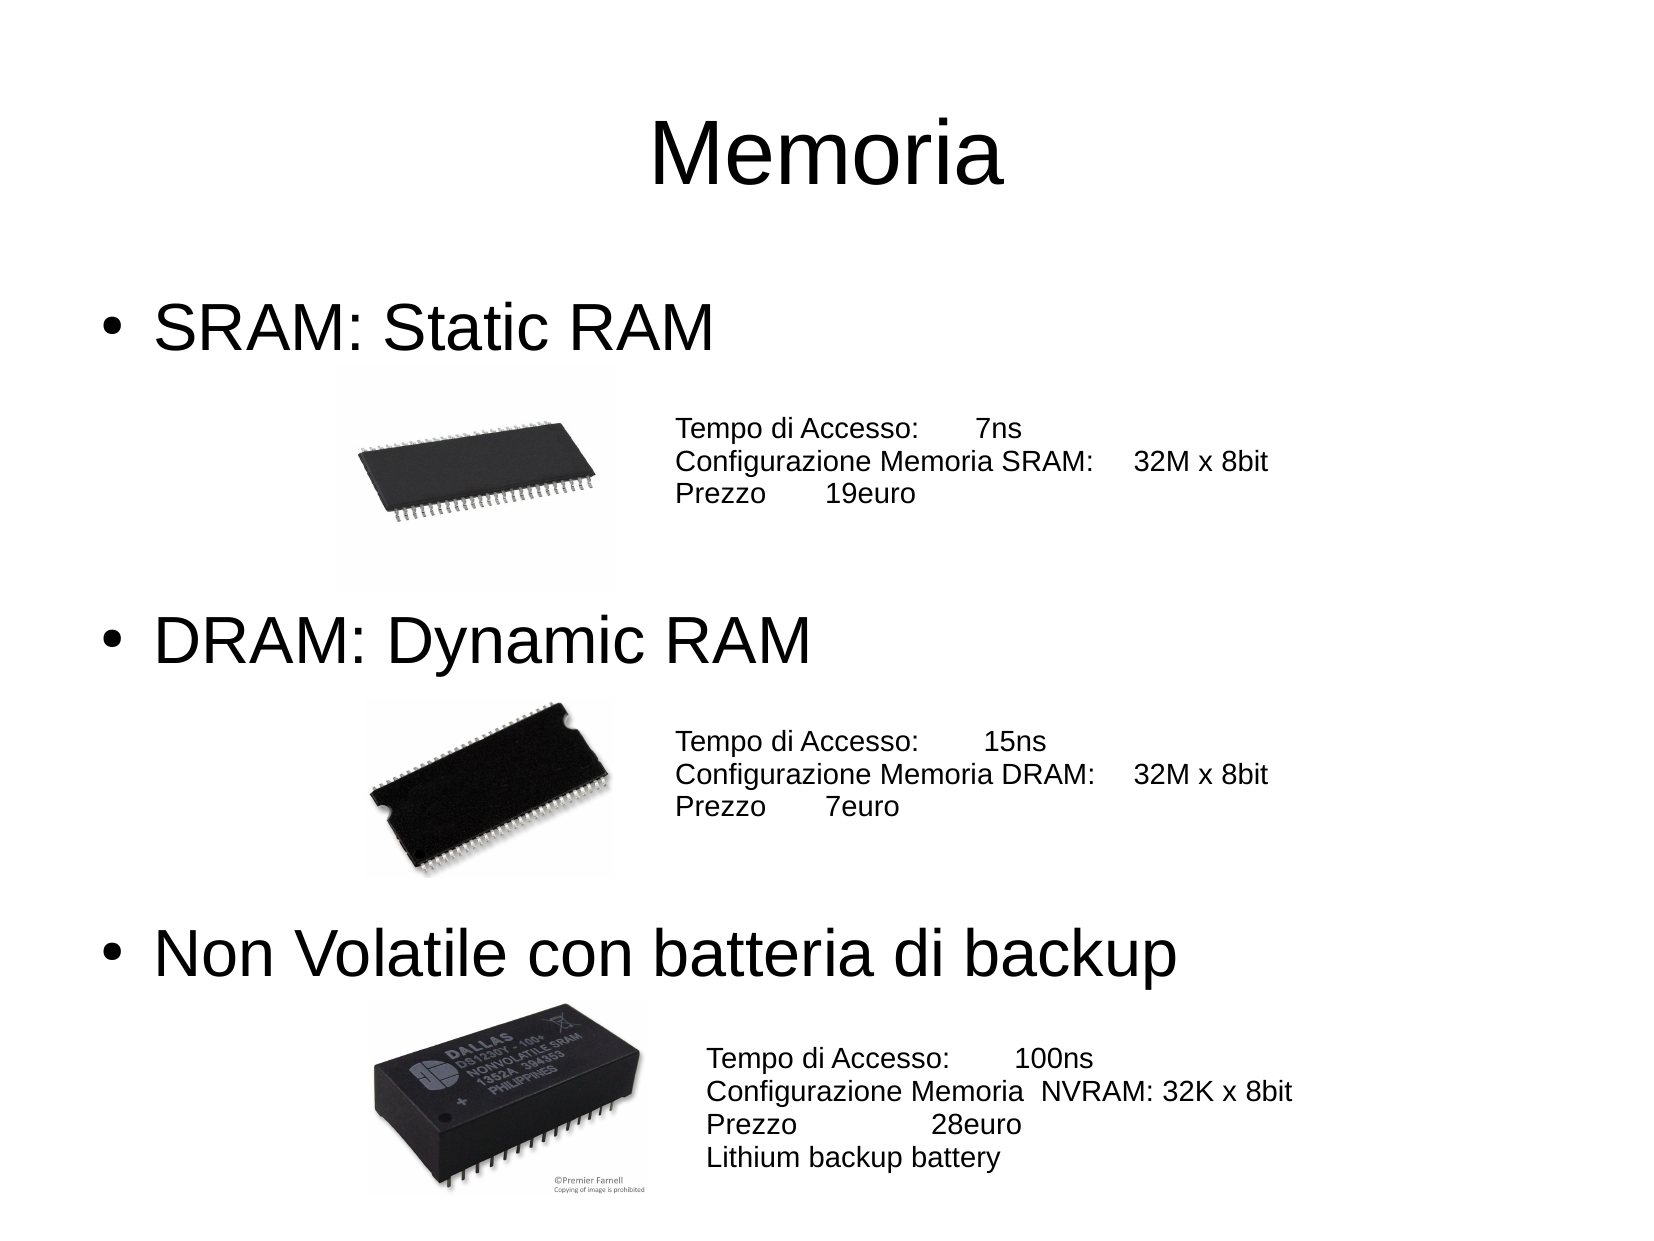

# Memoria
SRAM: Static RAM
DRAM: Dynamic RAM
Non Volatile con batteria di backup
Tempo di Accesso: 	7ns
Configurazione Memoria SRAM: 	 32M x 8bit
Prezzo	19euro
Tempo di Accesso: 	 15ns
Configurazione Memoria DRAM: 	 32M x 8bit
Prezzo	7euro
Tempo di Accesso: 	 100ns
Configurazione Memoria NVRAM: 32K x 8bit
Prezzo		28euro
Lithium backup battery